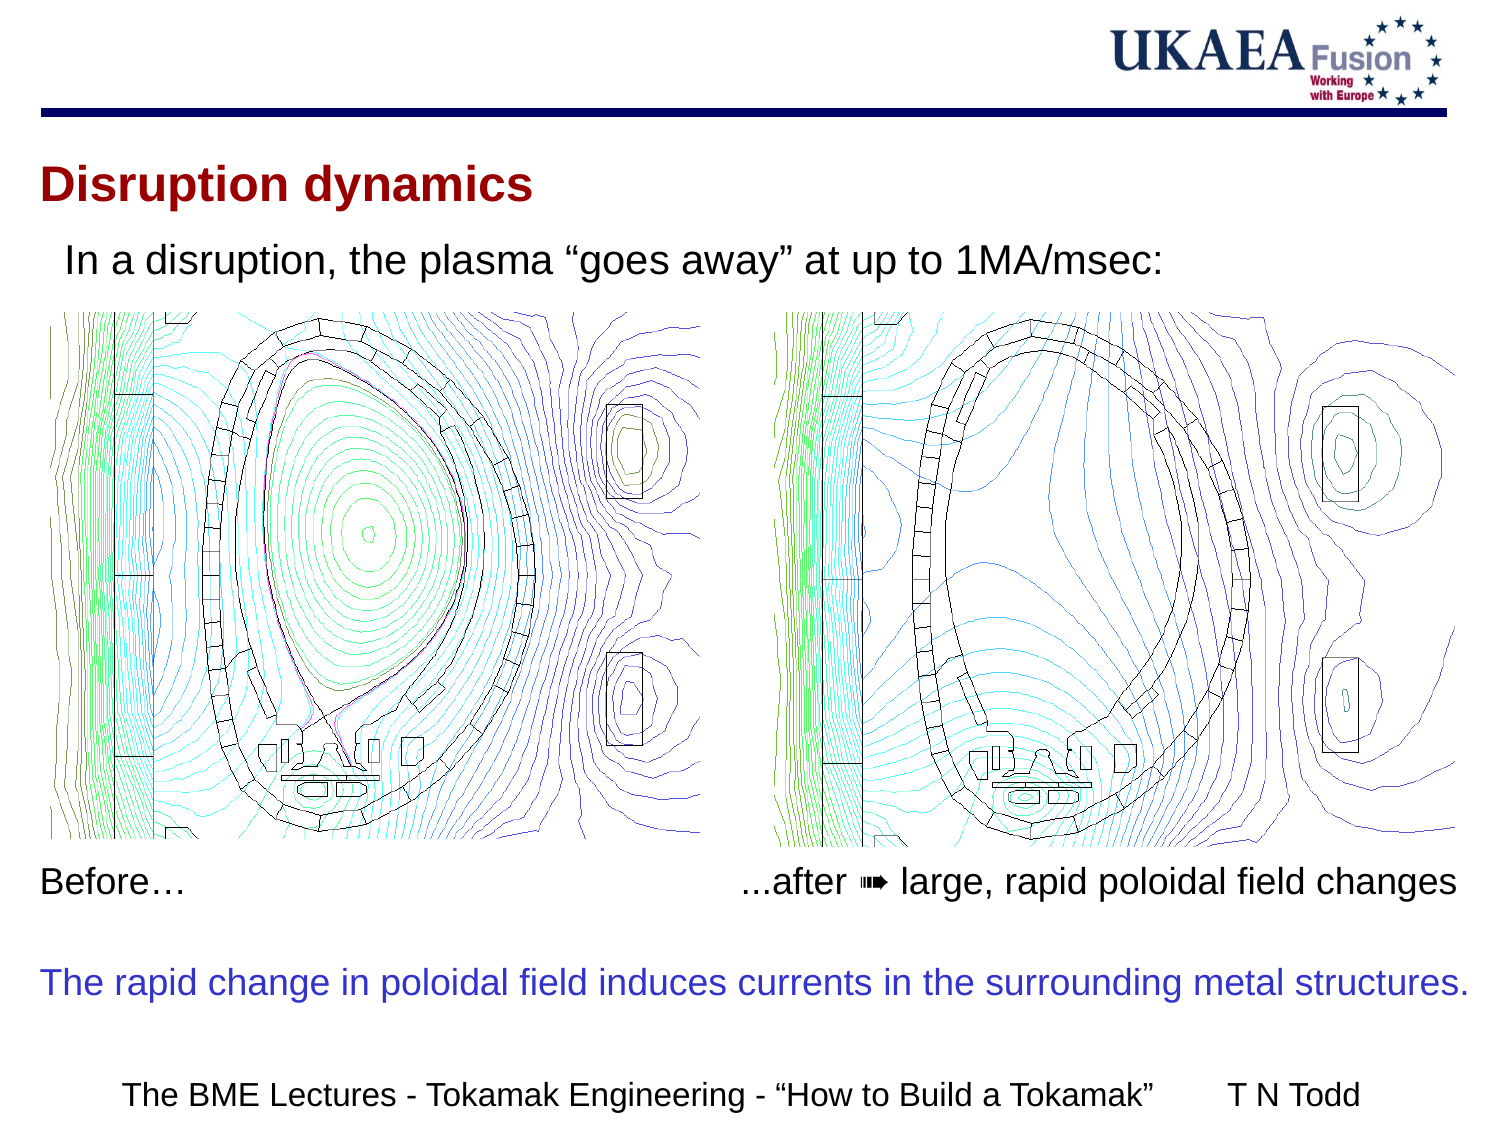

Disruption dynamics
In a disruption, the plasma “goes away” at up to 1MA/msec:
Before…	 		 ...after  large, rapid poloidal field changes
The rapid change in poloidal field induces currents in the surrounding metal structures.